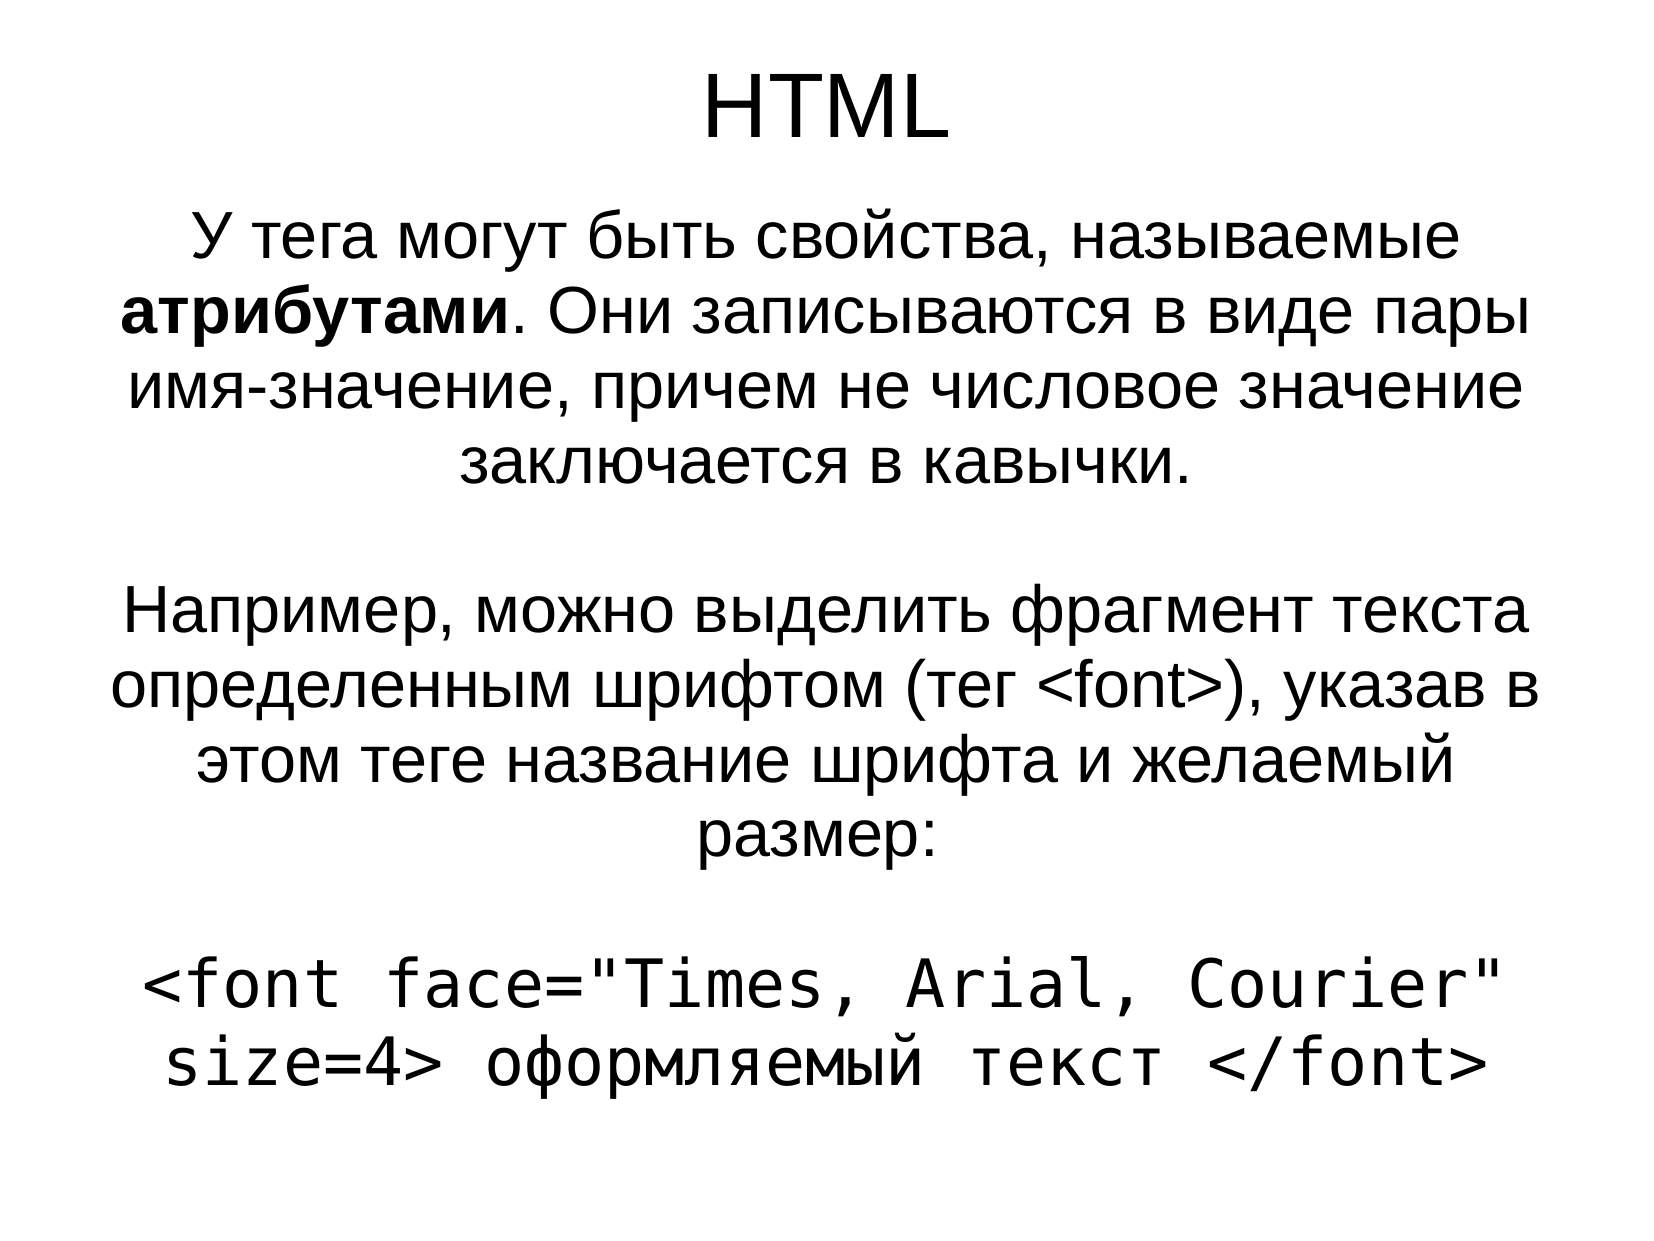

# HTML
У тега могут быть свойства, называемые атрибутами. Они записываются в виде пары имя-значение, причем не числовое значение заключается в кавычки.
Например, можно выделить фрагмент текста определенным шрифтом (тег <font>), указав в этом теге название шрифта и желаемый размер:
<font face="Times, Arial, Courier" size=4> оформляемый текст </font>